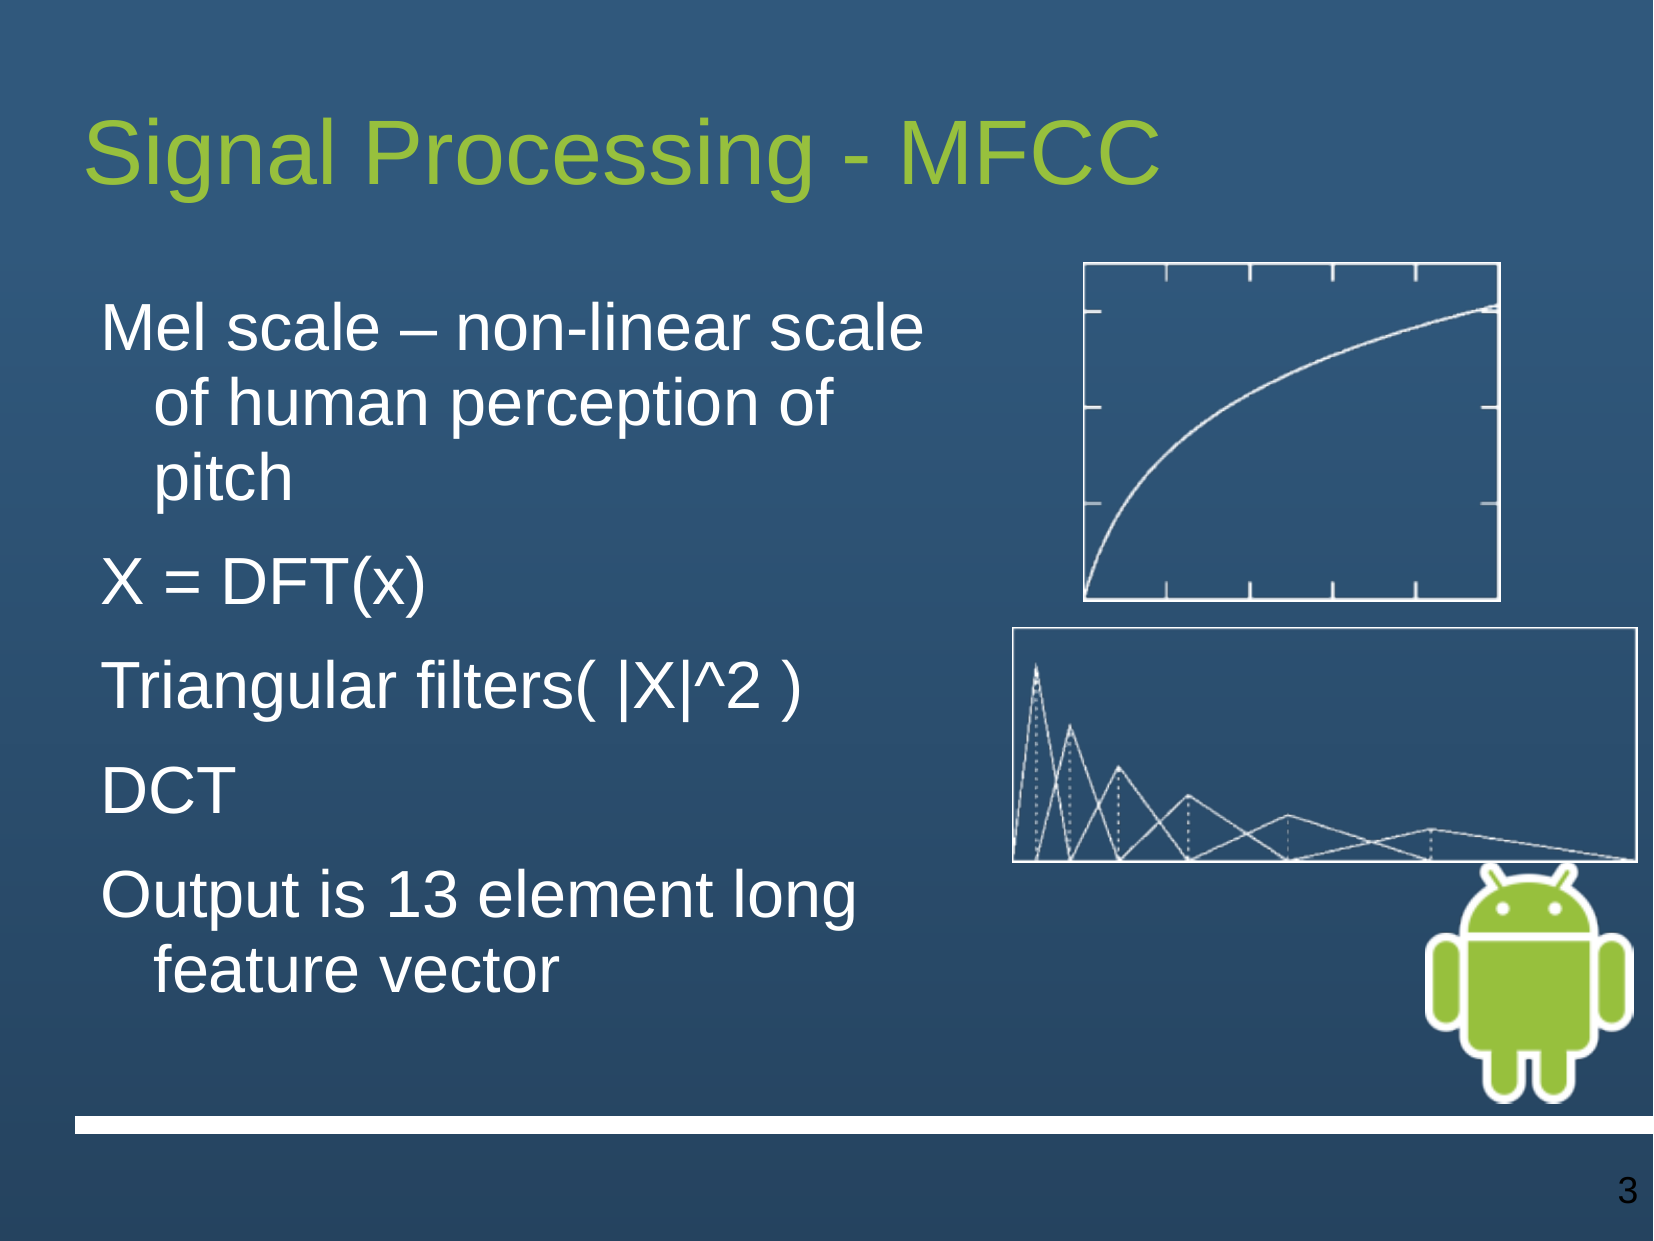

# Signal Processing - MFCC
Mel scale – non-linear scale of human perception of pitch
X = DFT(x)
Triangular filters( |X|^2 )
DCT
Output is 13 element long feature vector